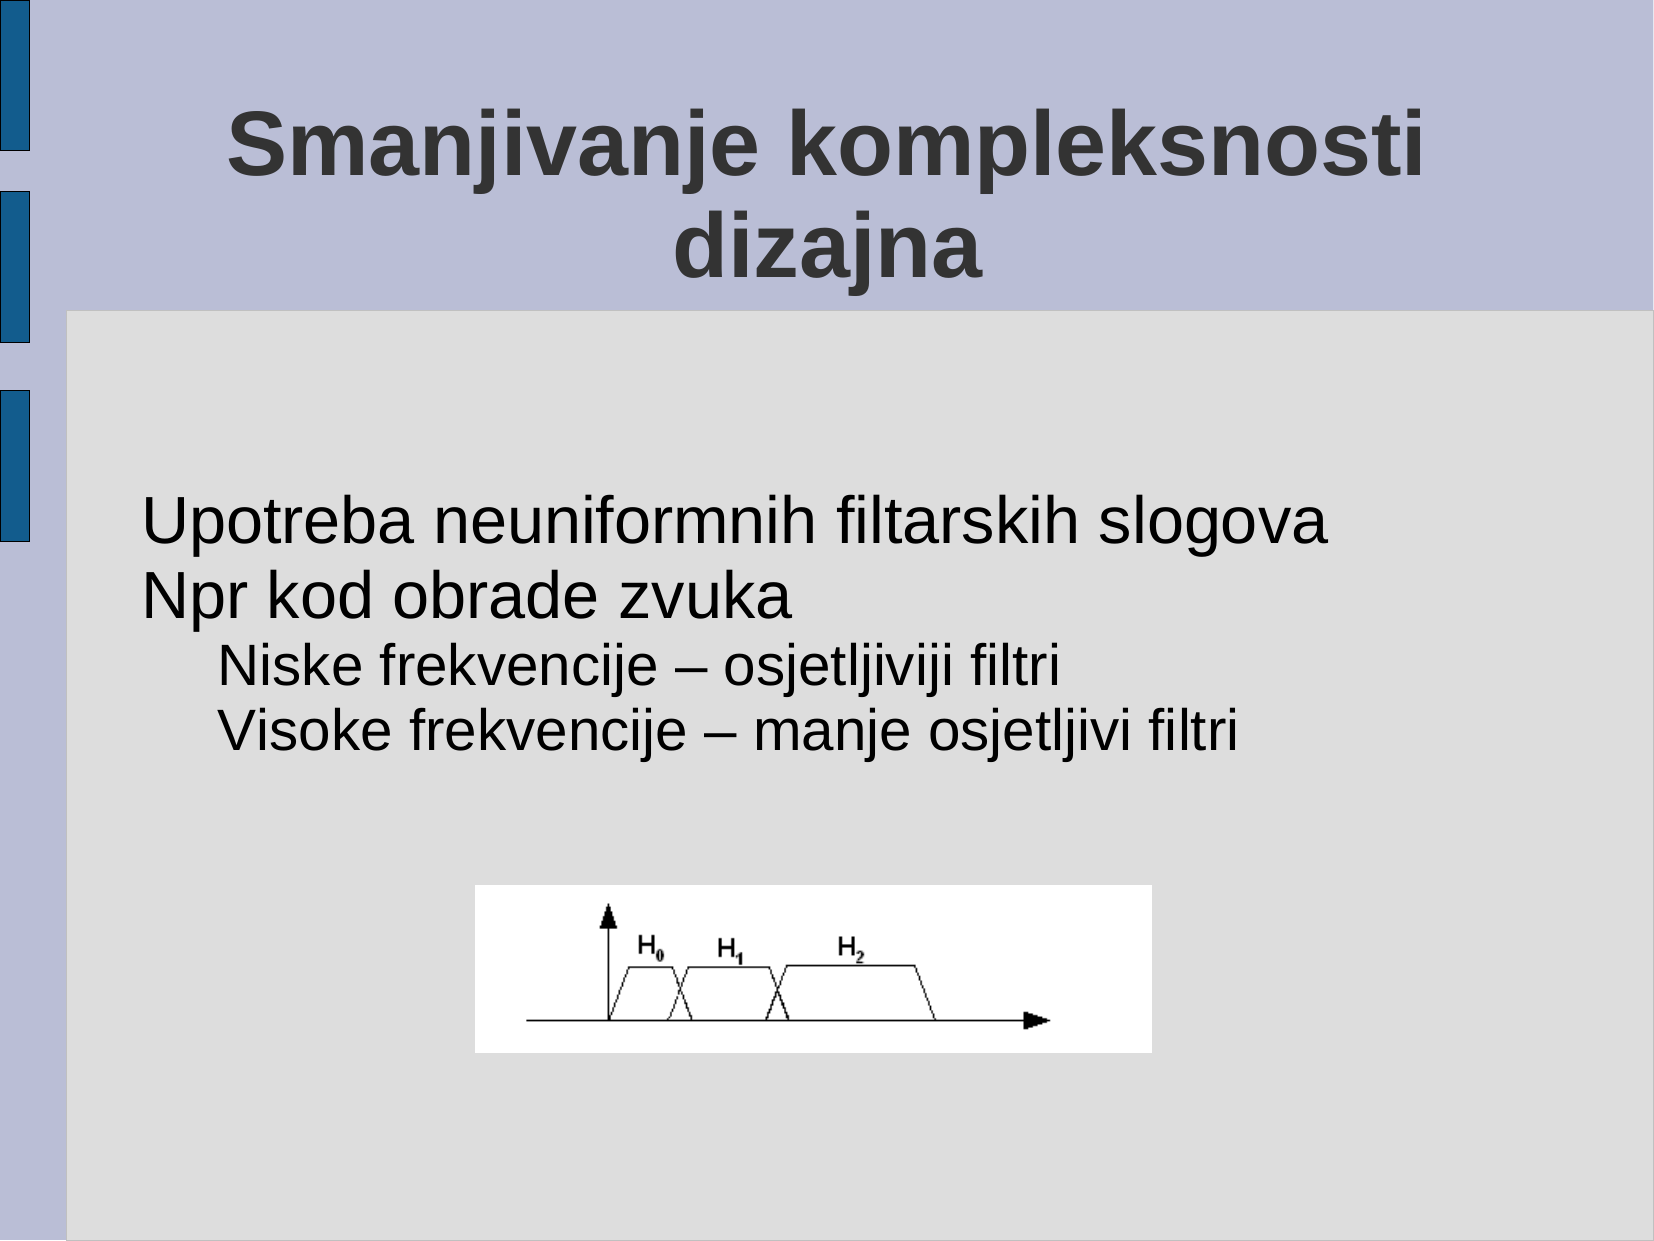

# Smanjivanje kompleksnosti dizajna
Upotreba neuniformnih filtarskih slogova
Npr kod obrade zvuka
Niske frekvencije – osjetljiviji filtri
Visoke frekvencije – manje osjetljivi filtri